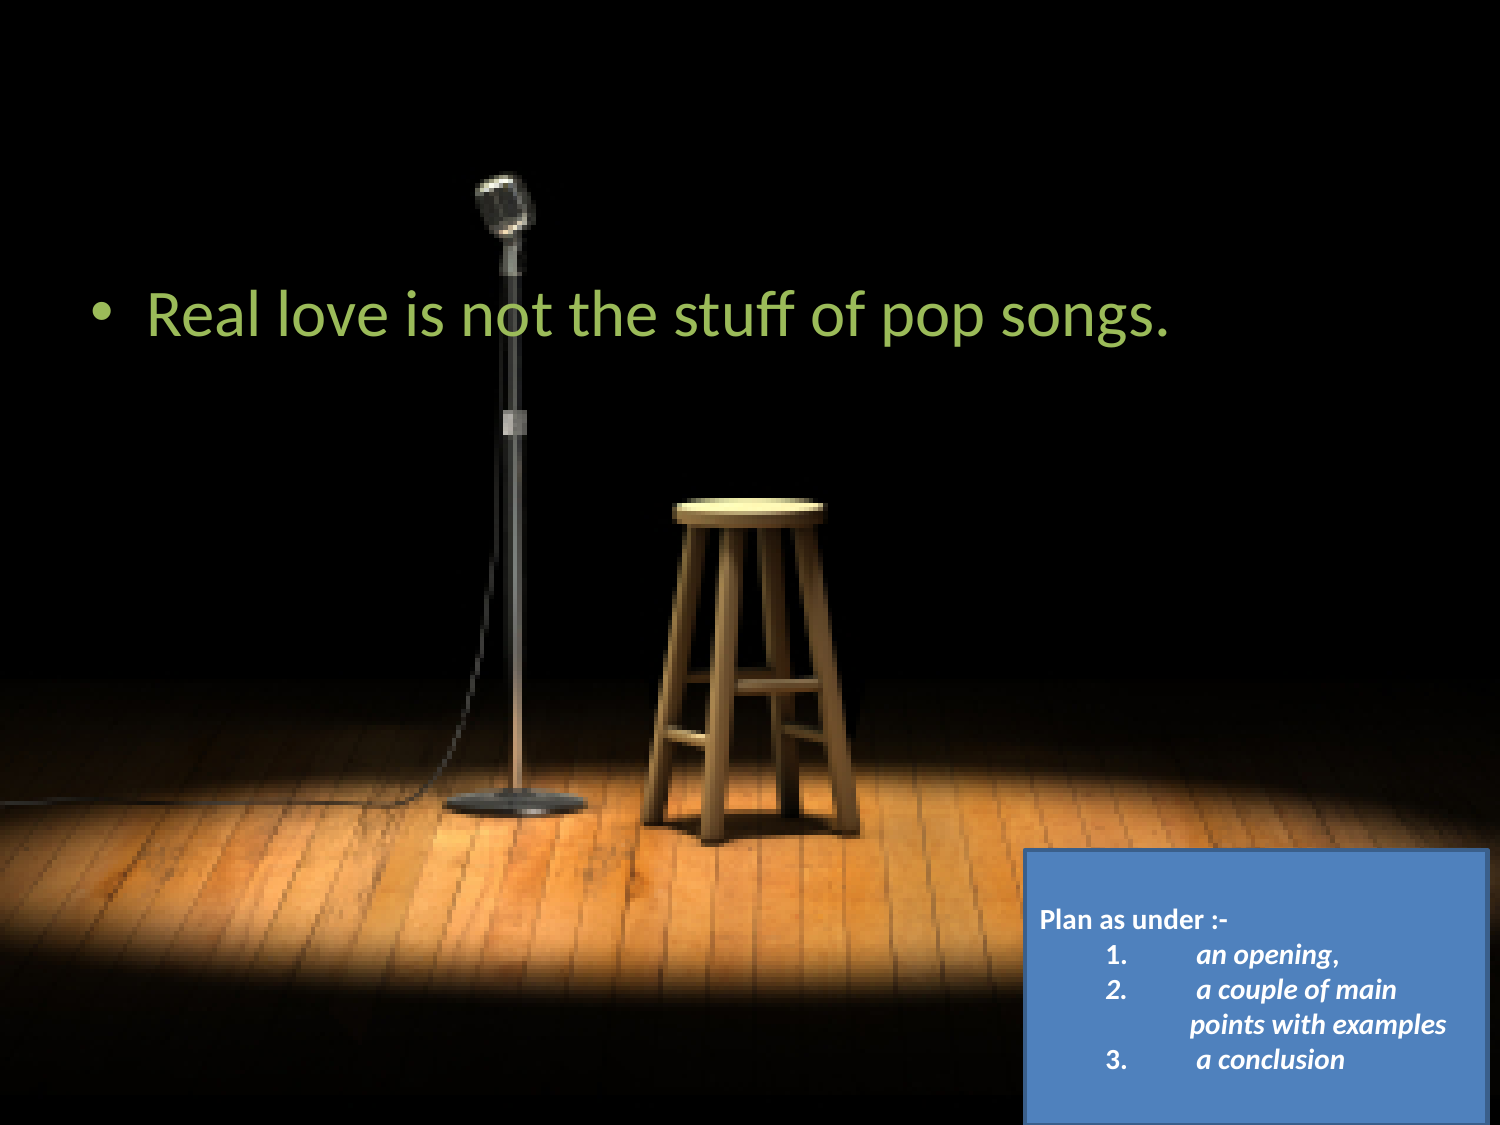

# 4
Real love is not the stuff of pop songs.
Plan as under :-
 an opening,
 a couple of main points with examples
 a conclusion